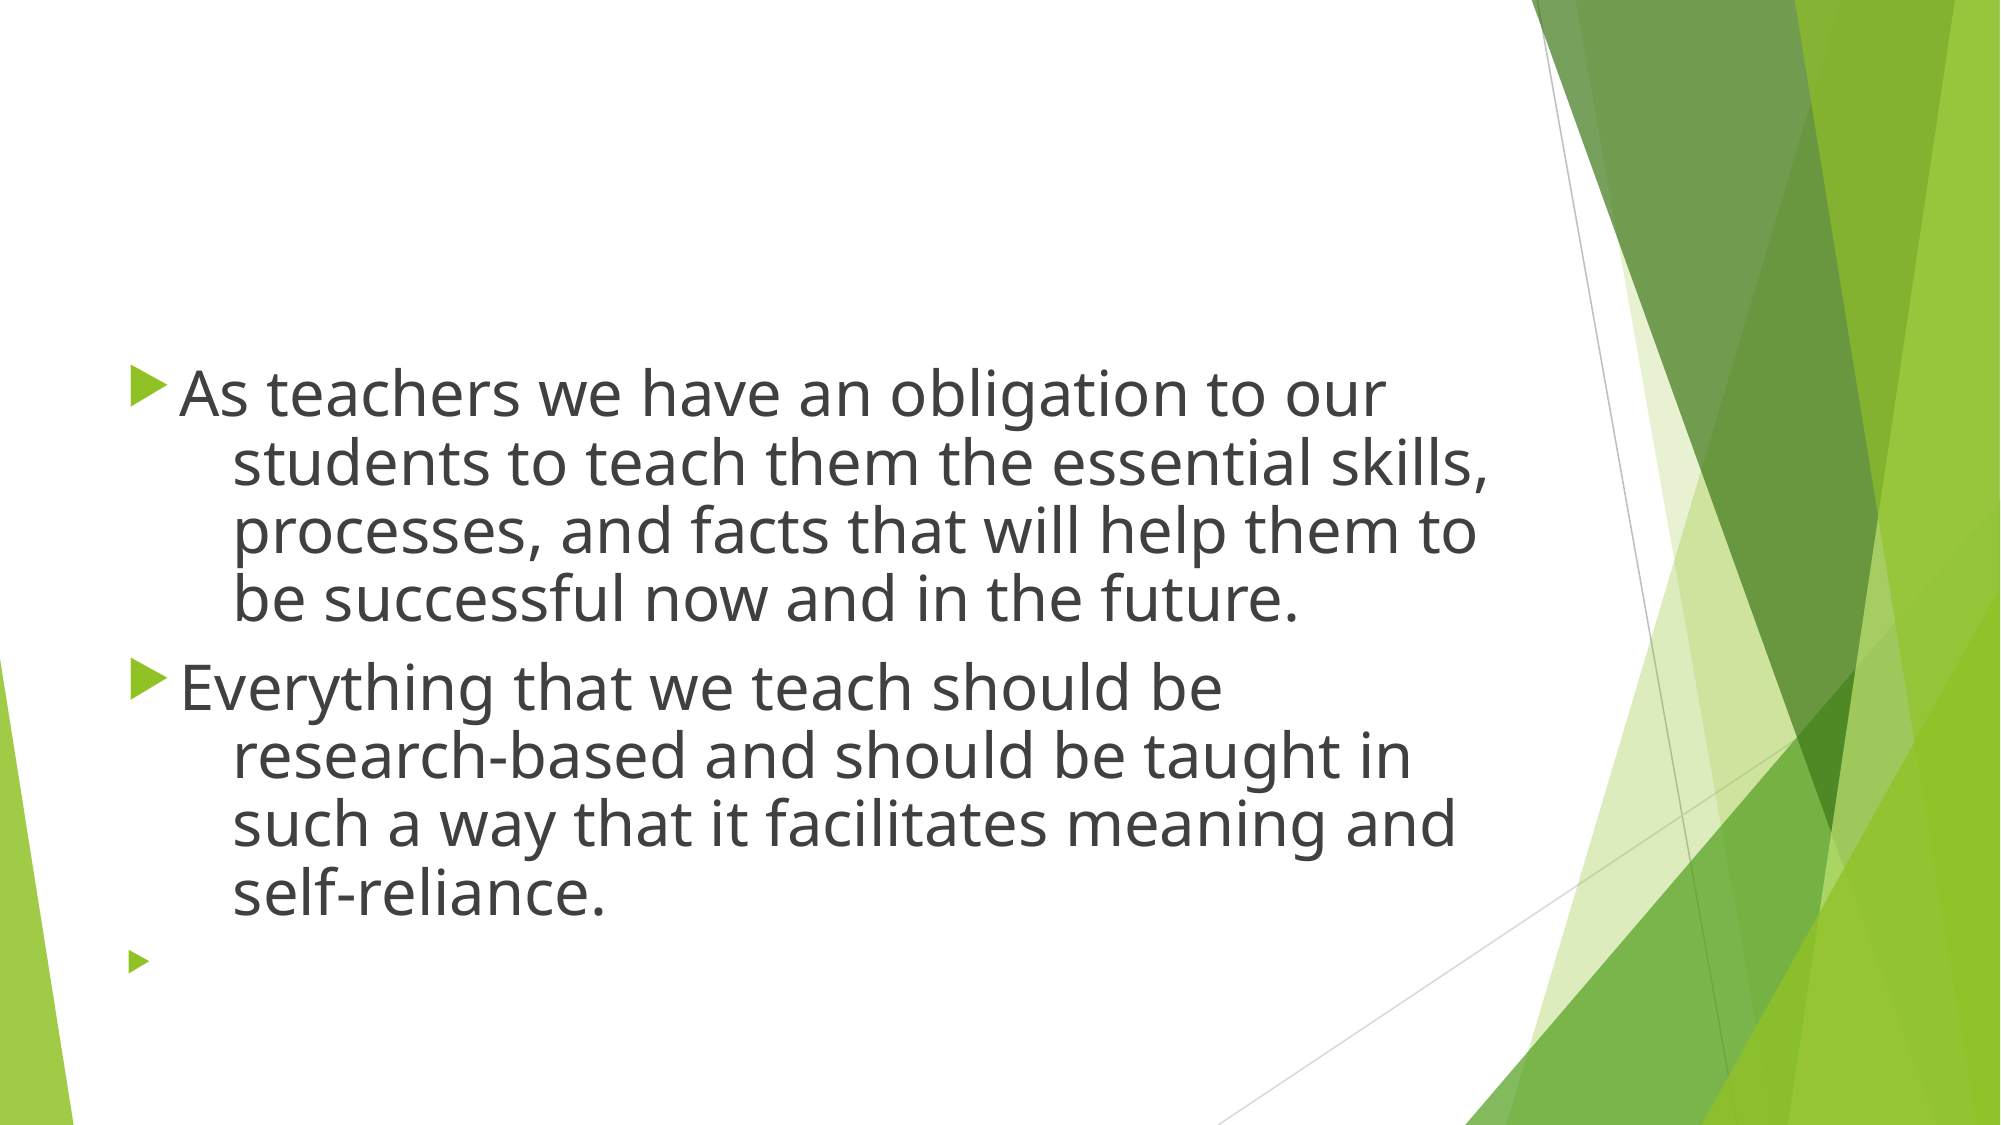

#
As teachers we have an obligation to our students to teach them the essential skills, processes, and facts that will help them to be successful now and in the future.
Everything that we teach should be research-based and should be taught in such a way that it facilitates meaning and self-reliance.